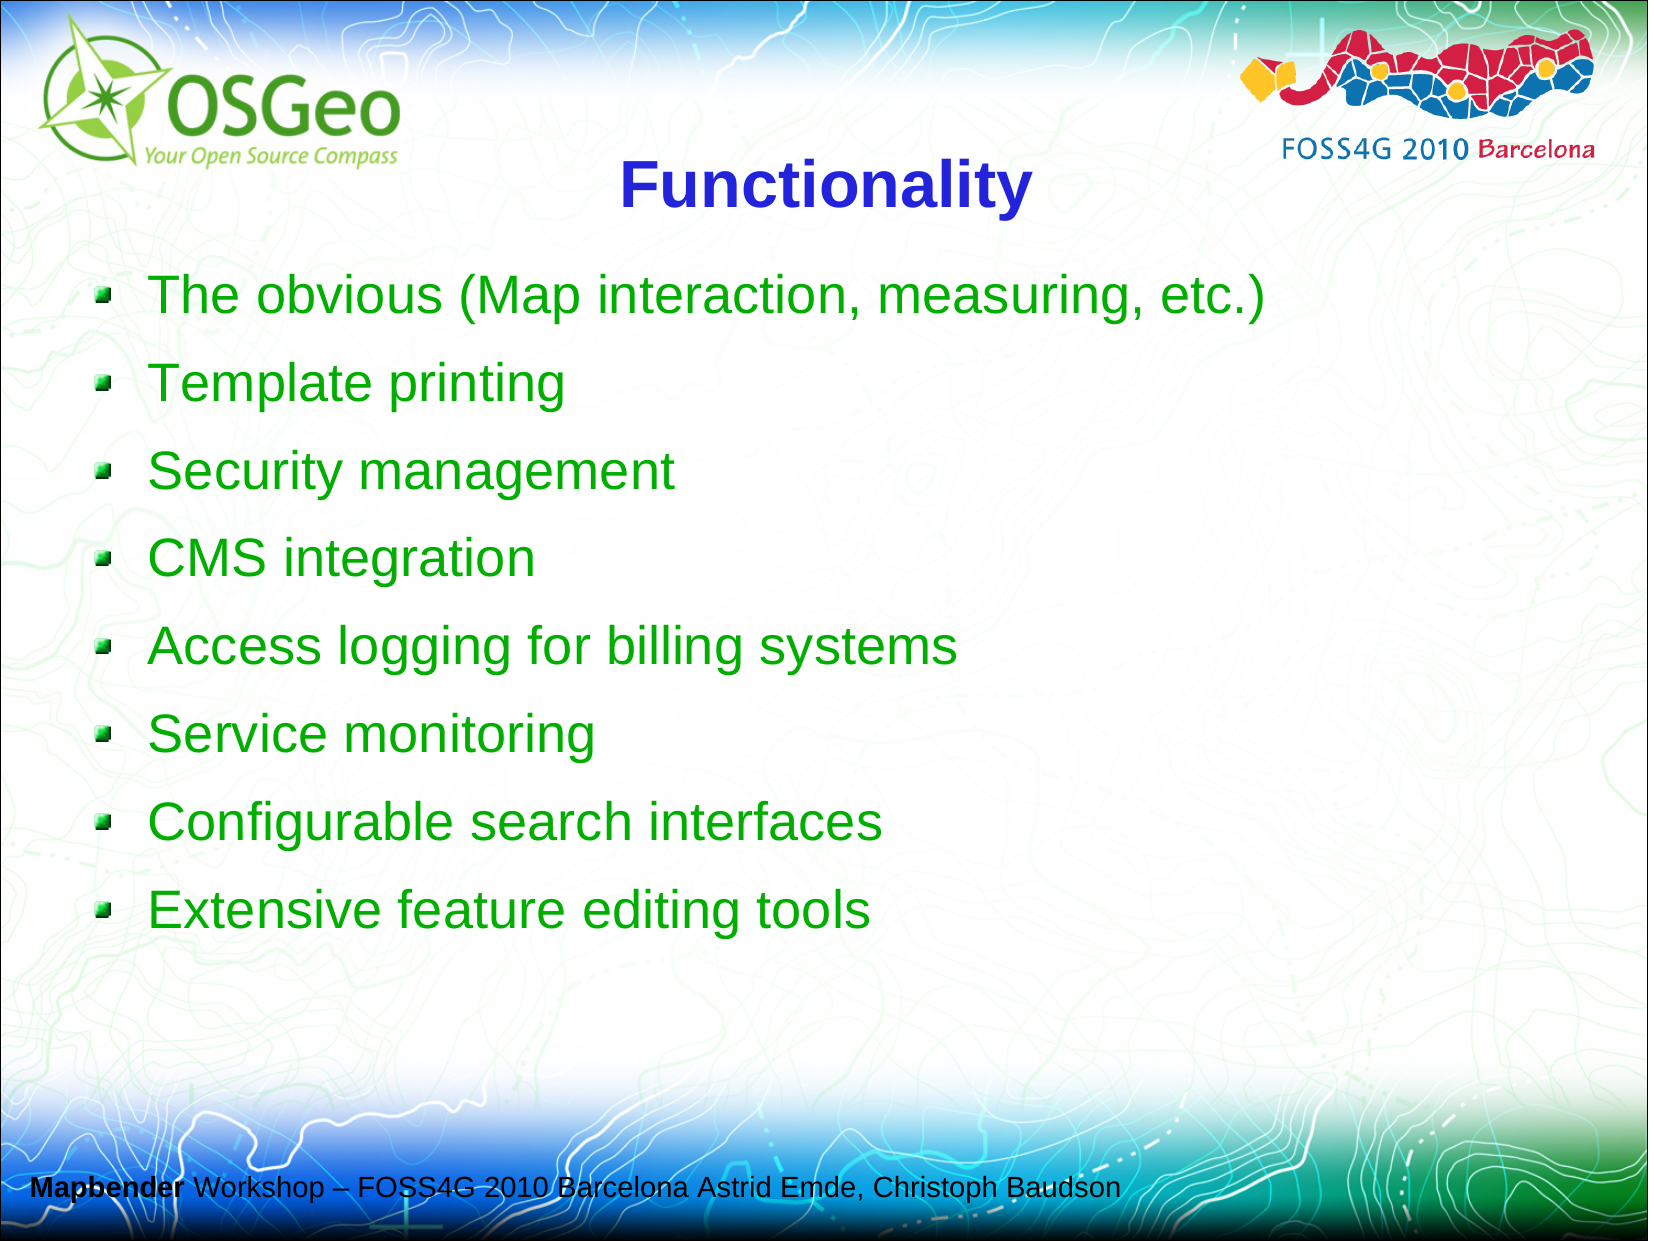

# Functionality
The obvious (Map interaction, measuring, etc.)
Template printing
Security management
CMS integration
Access logging for billing systems
Service monitoring
Configurable search interfaces
Extensive feature editing tools